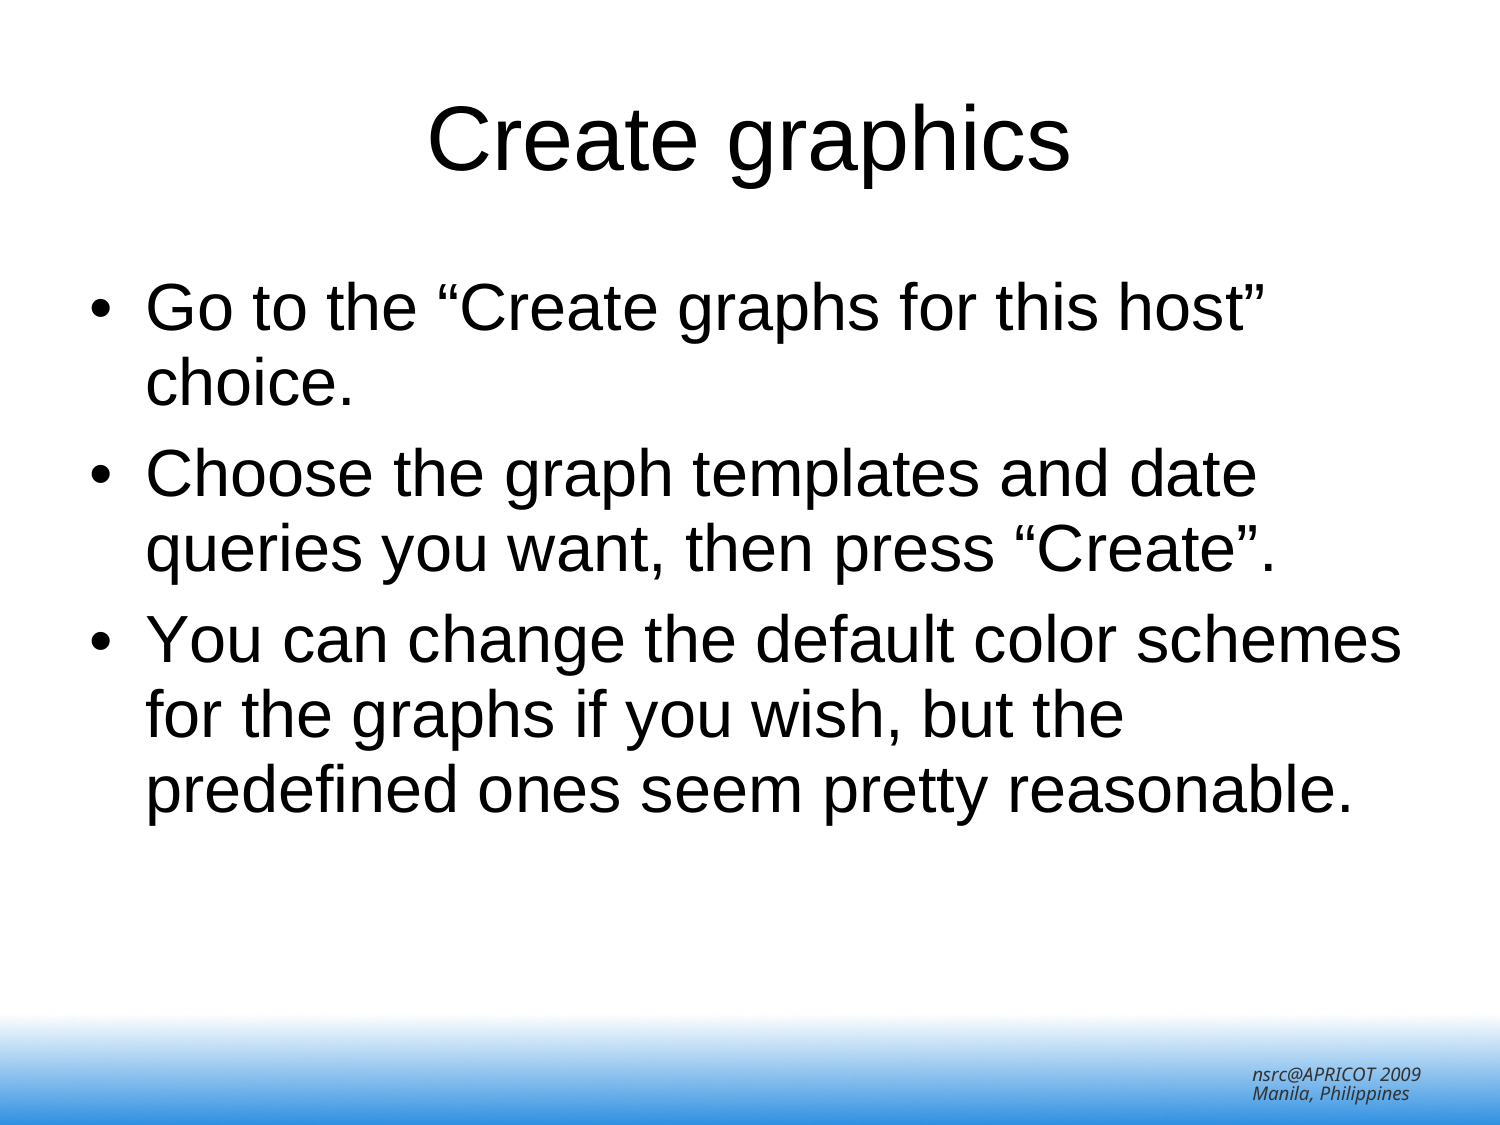

# Create graphics
Go to the “Create graphs for this host” choice.
Choose the graph templates and date queries you want, then press “Create”.
You can change the default color schemes for the graphs if you wish, but the predefined ones seem pretty reasonable.